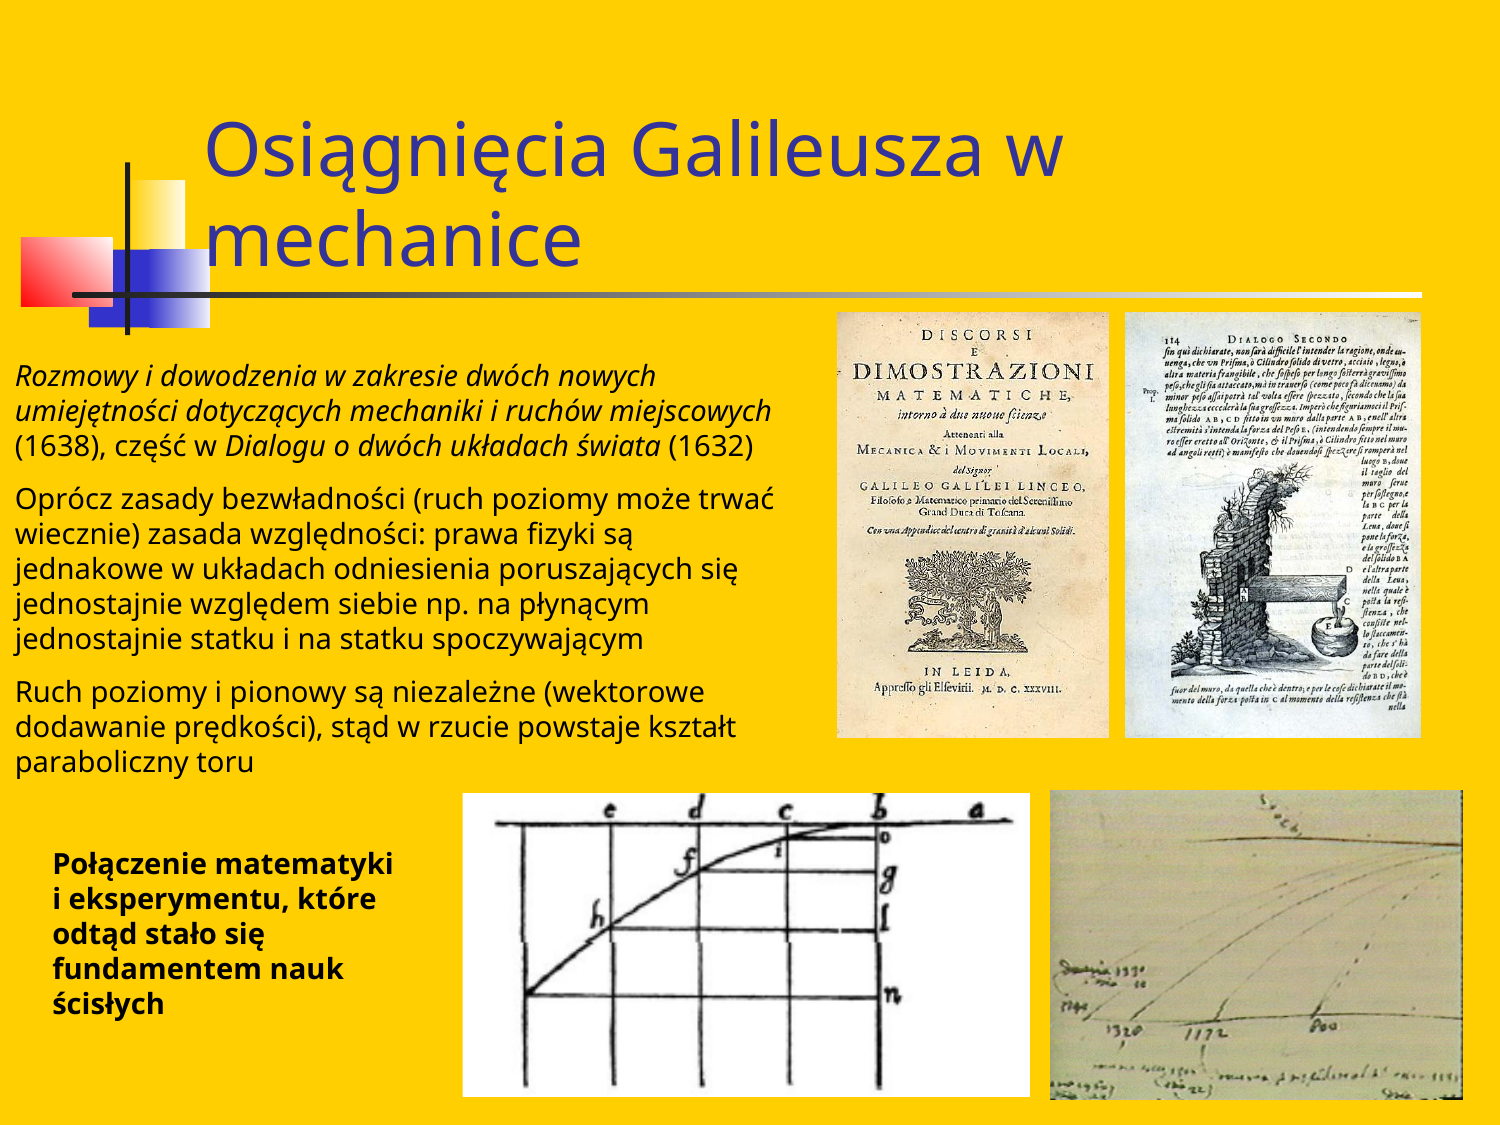

# Osiągnięcia Galileusza w mechanice
Rozmowy i dowodzenia w zakresie dwóch nowych umiejętności dotyczących mechaniki i ruchów miejscowych (1638), część w Dialogu o dwóch układach świata (1632)
Oprócz zasady bezwładności (ruch poziomy może trwać wiecznie) zasada względności: prawa fizyki są jednakowe w układach odniesienia poruszających się jednostajnie względem siebie np. na płynącym jednostajnie statku i na statku spoczywającym
Ruch poziomy i pionowy są niezależne (wektorowe dodawanie prędkości), stąd w rzucie powstaje kształt paraboliczny toru
Połączenie matematyki i eksperymentu, które odtąd stało się fundamentem nauk ścisłych